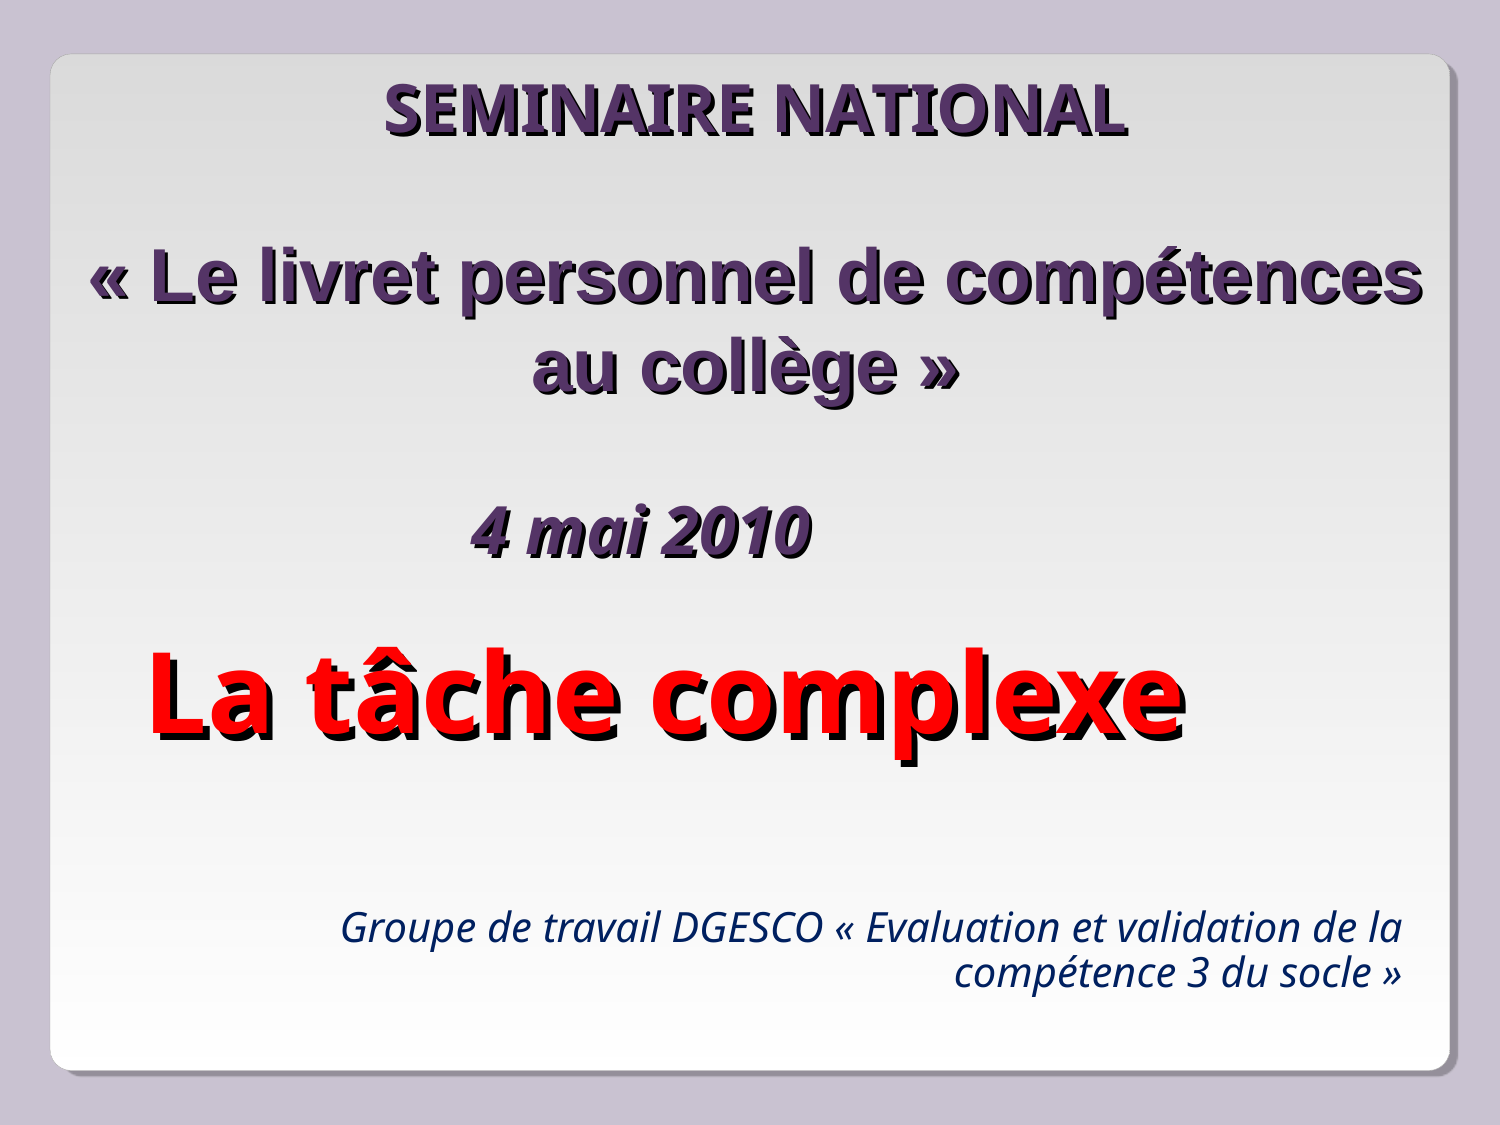

# La tâche complexe
SEMINAIRE NATIONAL
« Le livret personnel de compétences au collège »
4 mai 2010
Groupe de travail DGESCO « Evaluation et validation de la compétence 3 du socle »